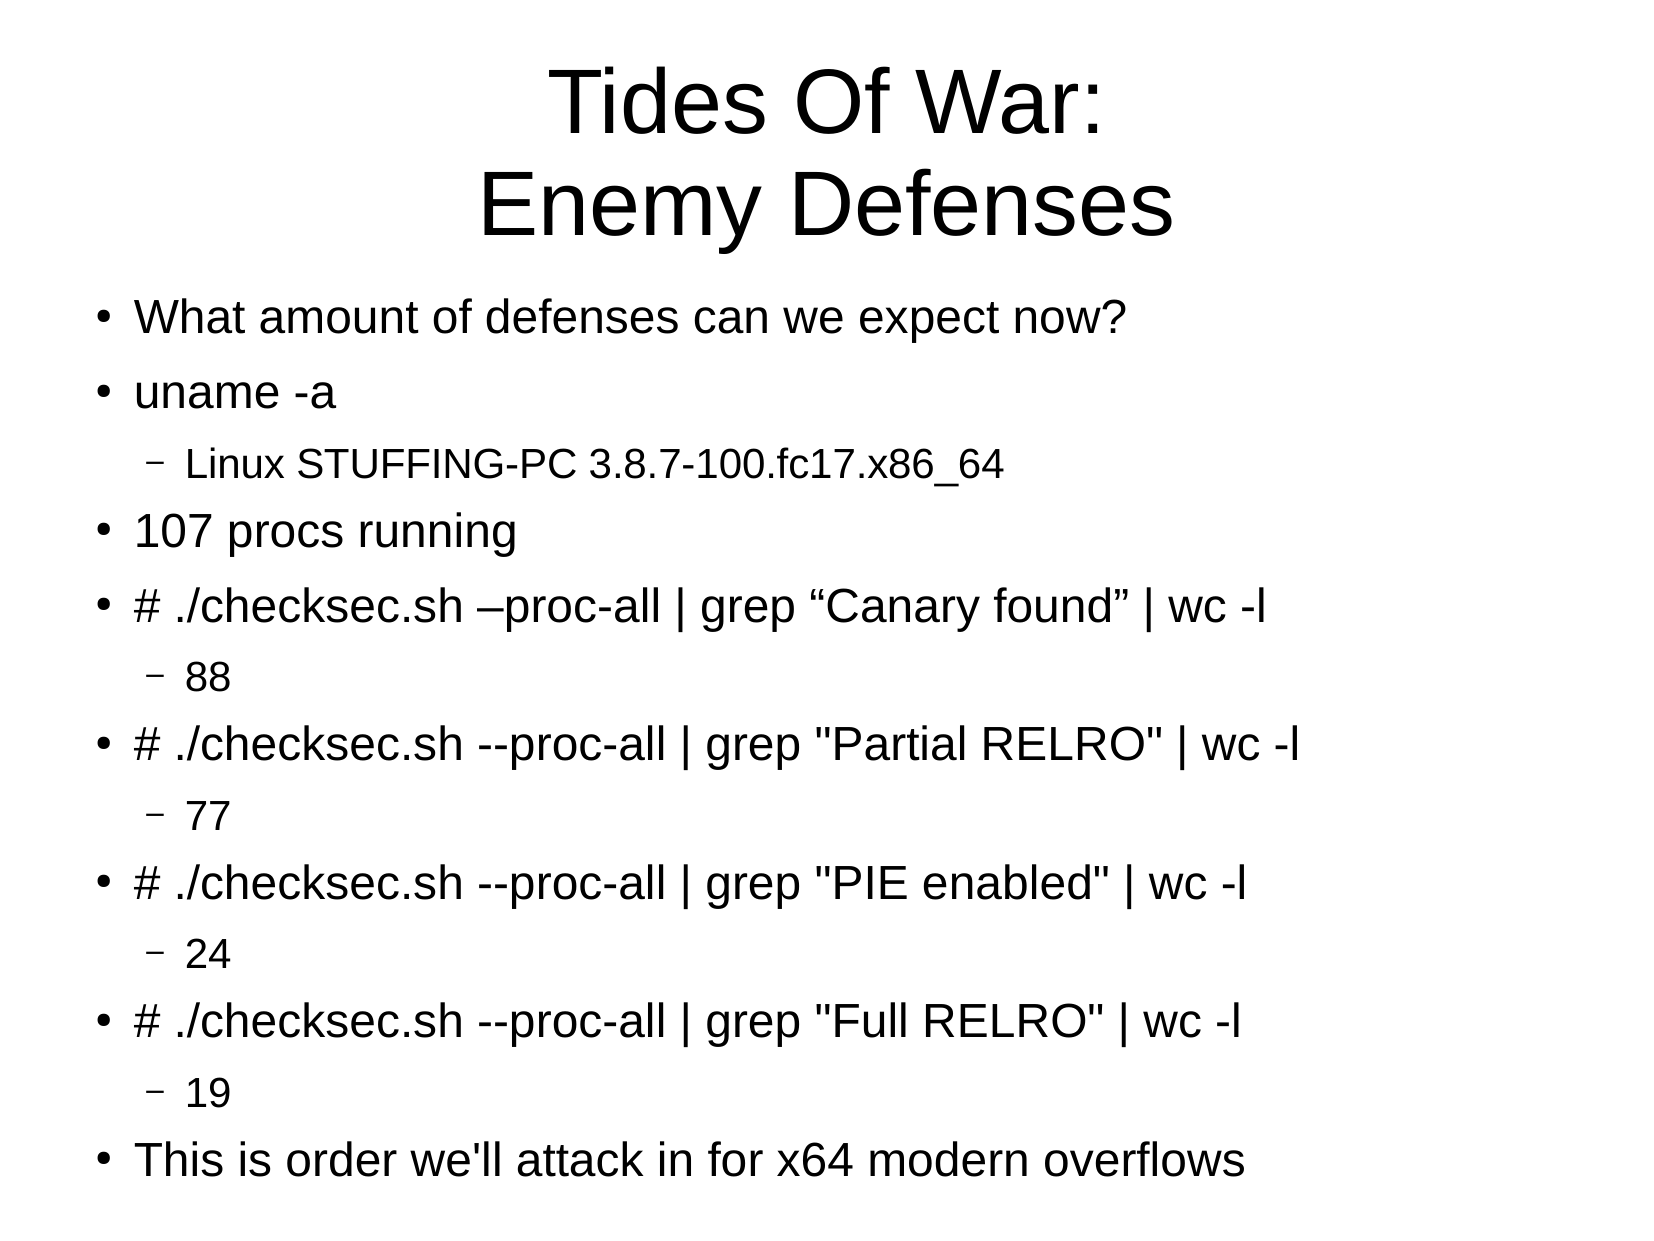

# Tides Of War: Enemy Defenses
What amount of defenses can we expect now?
uname -a
Linux STUFFING-PC 3.8.7-100.fc17.x86_64
107 procs running
# ./checksec.sh –proc-all | grep “Canary found” | wc -l
88
# ./checksec.sh --proc-all | grep "Partial RELRO" | wc -l
77
# ./checksec.sh --proc-all | grep "PIE enabled" | wc -l
24
# ./checksec.sh --proc-all | grep "Full RELRO" | wc -l
19
This is order we'll attack in for x64 modern overflows